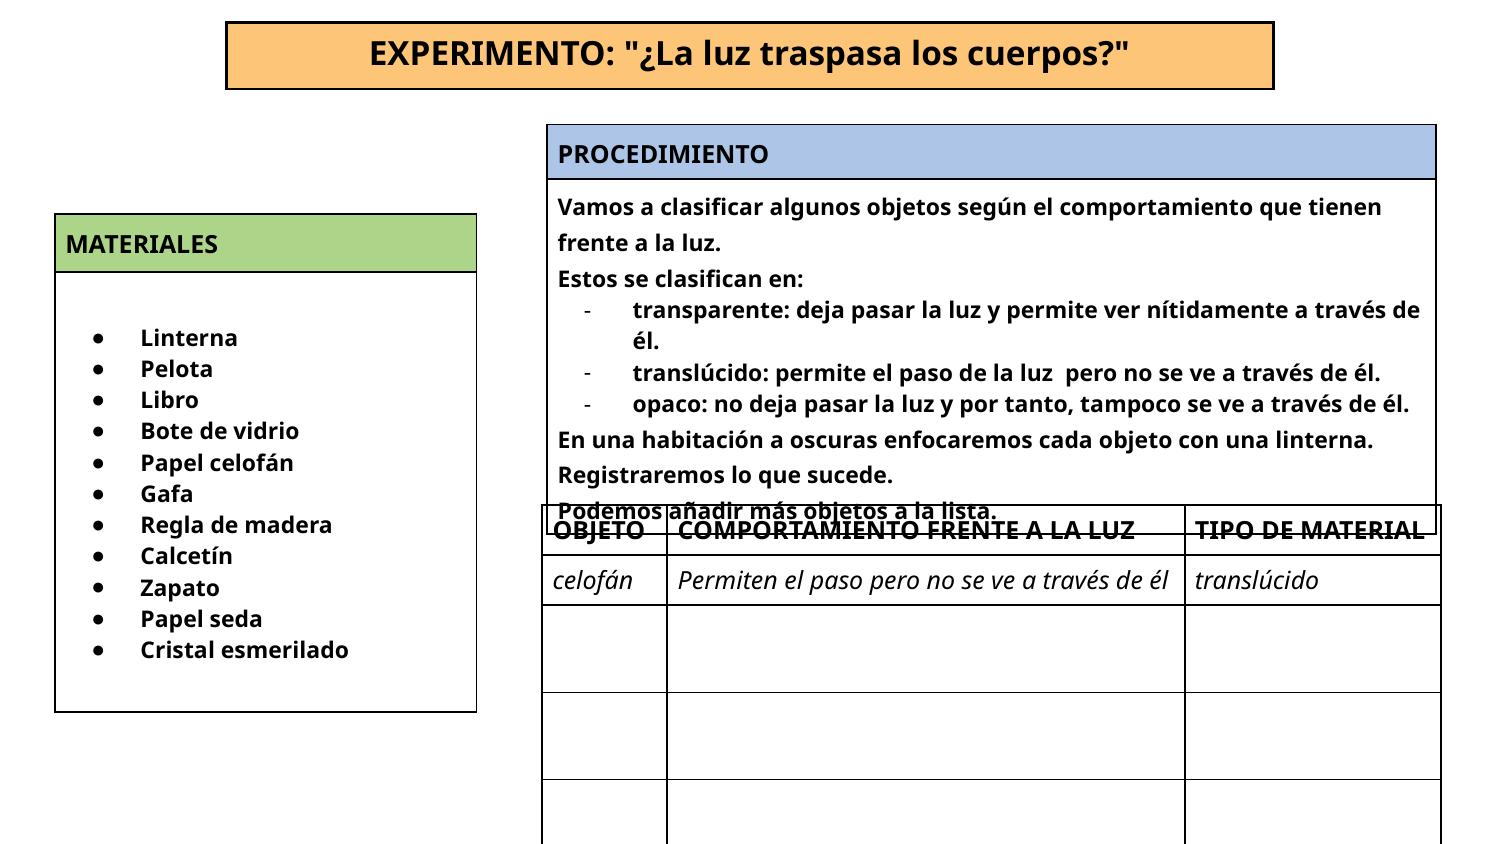

| EXPERIMENTO: "¿La luz traspasa los cuerpos?" |
| --- |
| PROCEDIMIENTO |
| --- |
| Vamos a clasificar algunos objetos según el comportamiento que tienen frente a la luz. Estos se clasifican en: transparente: deja pasar la luz y permite ver nítidamente a través de él. translúcido: permite el paso de la luz pero no se ve a través de él. opaco: no deja pasar la luz y por tanto, tampoco se ve a través de él. En una habitación a oscuras enfocaremos cada objeto con una linterna. Registraremos lo que sucede. Podemos añadir más objetos a la lista. |
| MATERIALES |
| --- |
| Linterna Pelota Libro Bote de vidrio Papel celofán Gafa Regla de madera Calcetín Zapato Papel seda Cristal esmerilado |
| OBJETO | COMPORTAMIENTO FRENTE A LA LUZ | TIPO DE MATERIAL |
| --- | --- | --- |
| celofán | Permiten el paso pero no se ve a través de él | translúcido |
| | | |
| | | |
| | | |